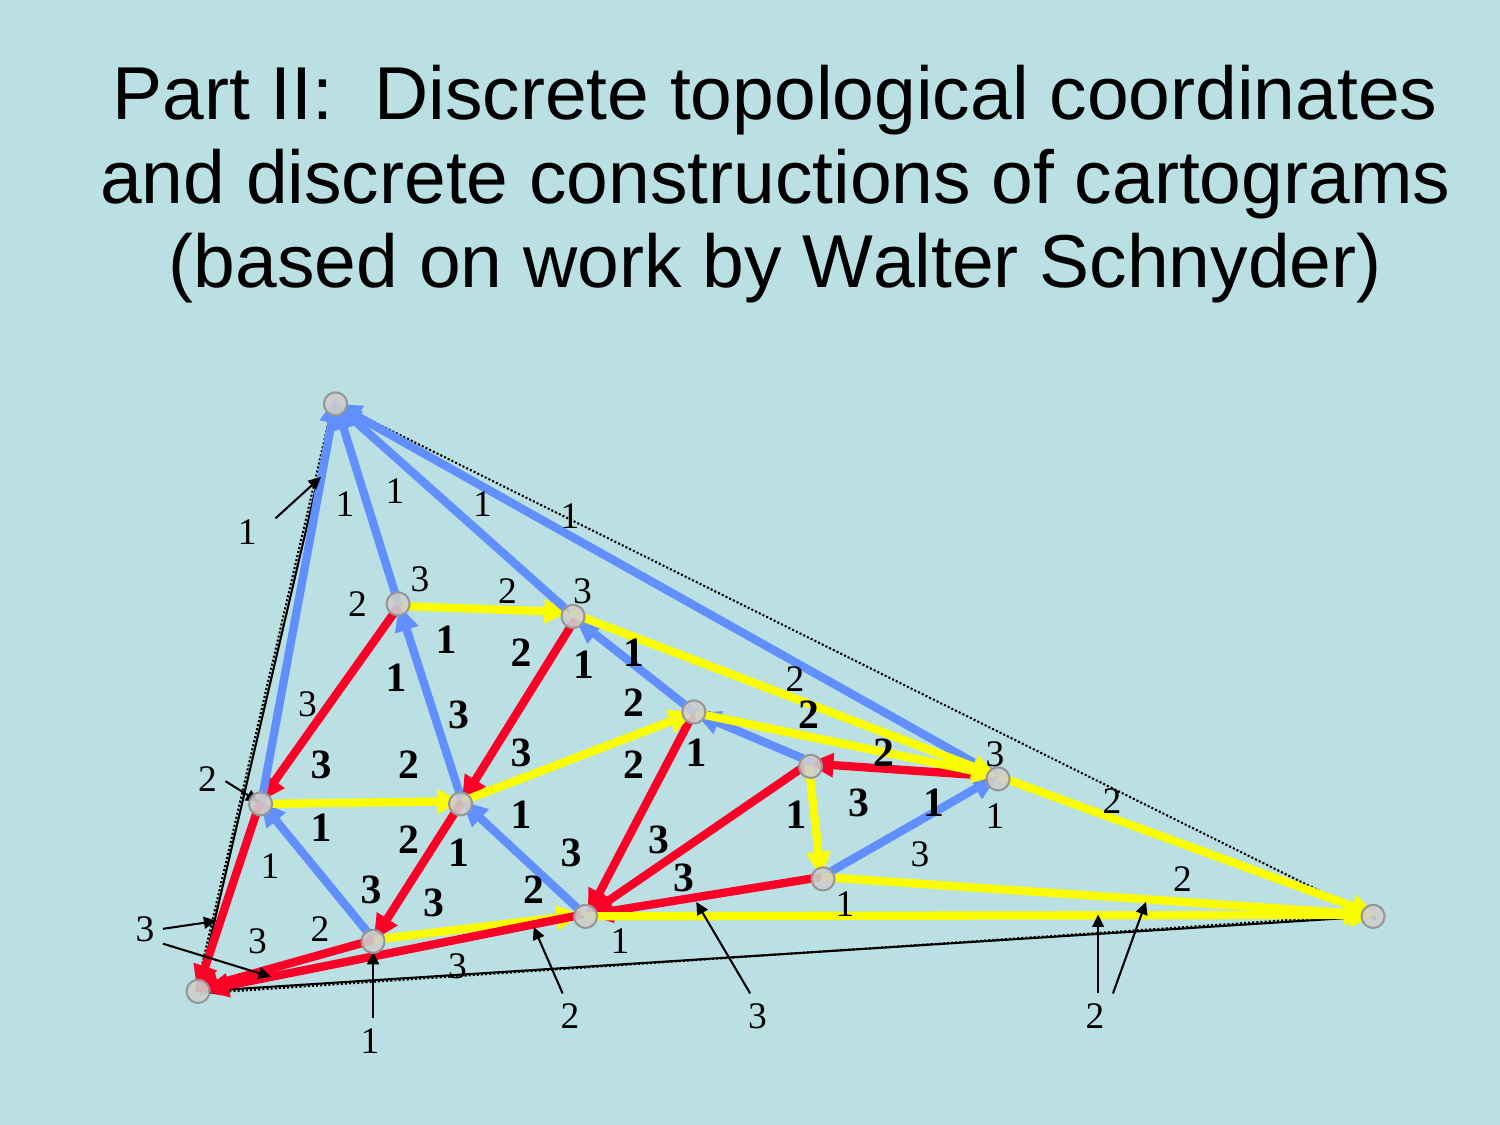

Part II: Discrete topological coordinates
and discrete constructions of cartograms
(based on work by Walter Schnyder)
1
1
1
1
1
3
2
3
2
1
2
1
1
1
2
2
3
3
2
3
1
2
3
3
2
2
2
3
1
2
1
1
1
1
2
3
1
3
3
1
3
2
3
2
3
1
3
2
3
1
3
2
3
2
1